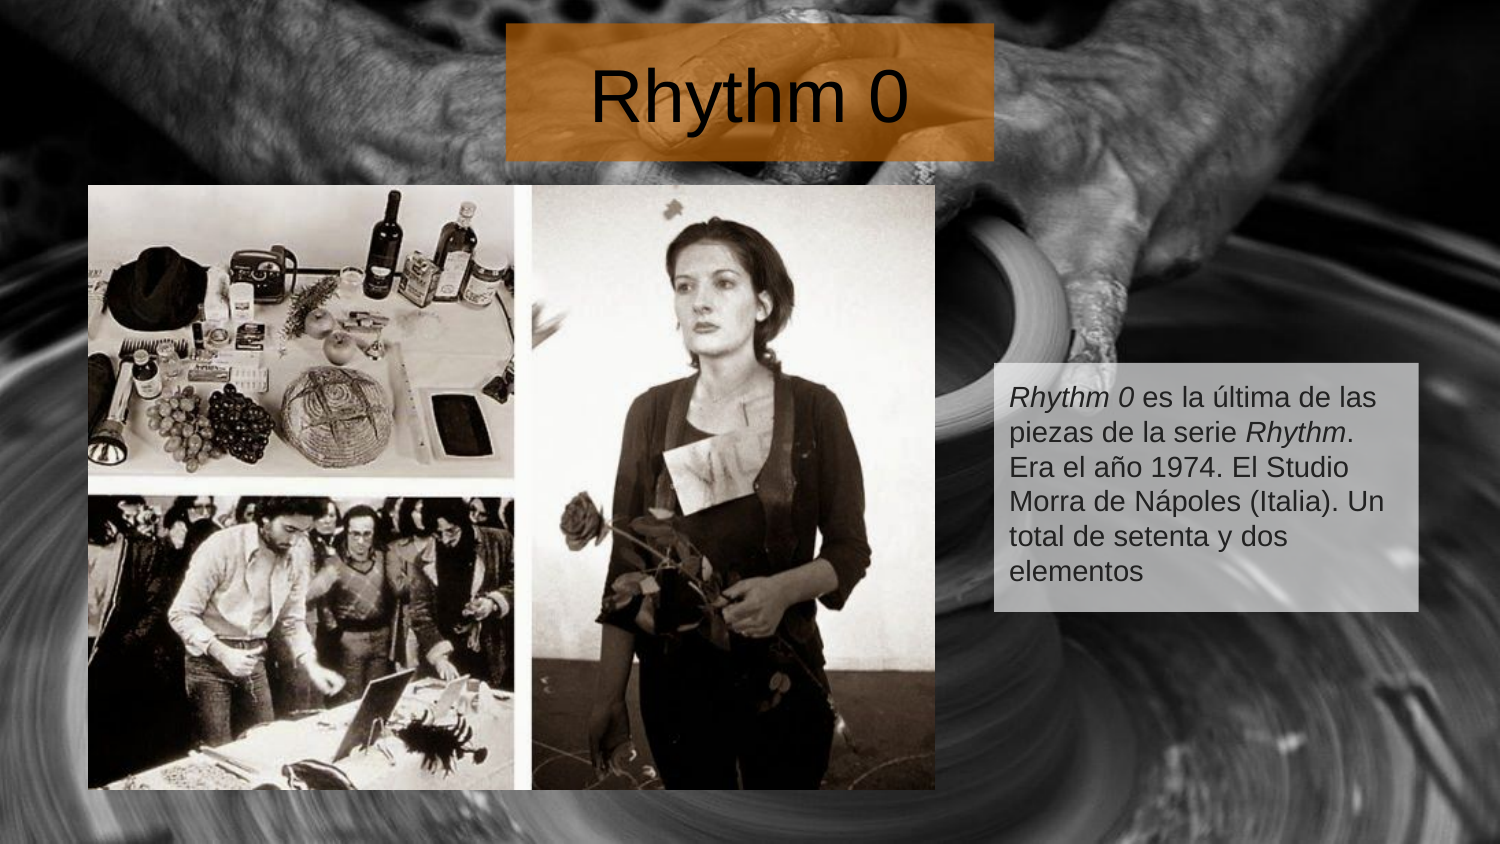

# Rhythm 0
Rhythm 0 es la última de las piezas de la serie Rhythm. Era el año 1974. El Studio Morra de Nápoles (Italia). Un total de setenta y dos elementos